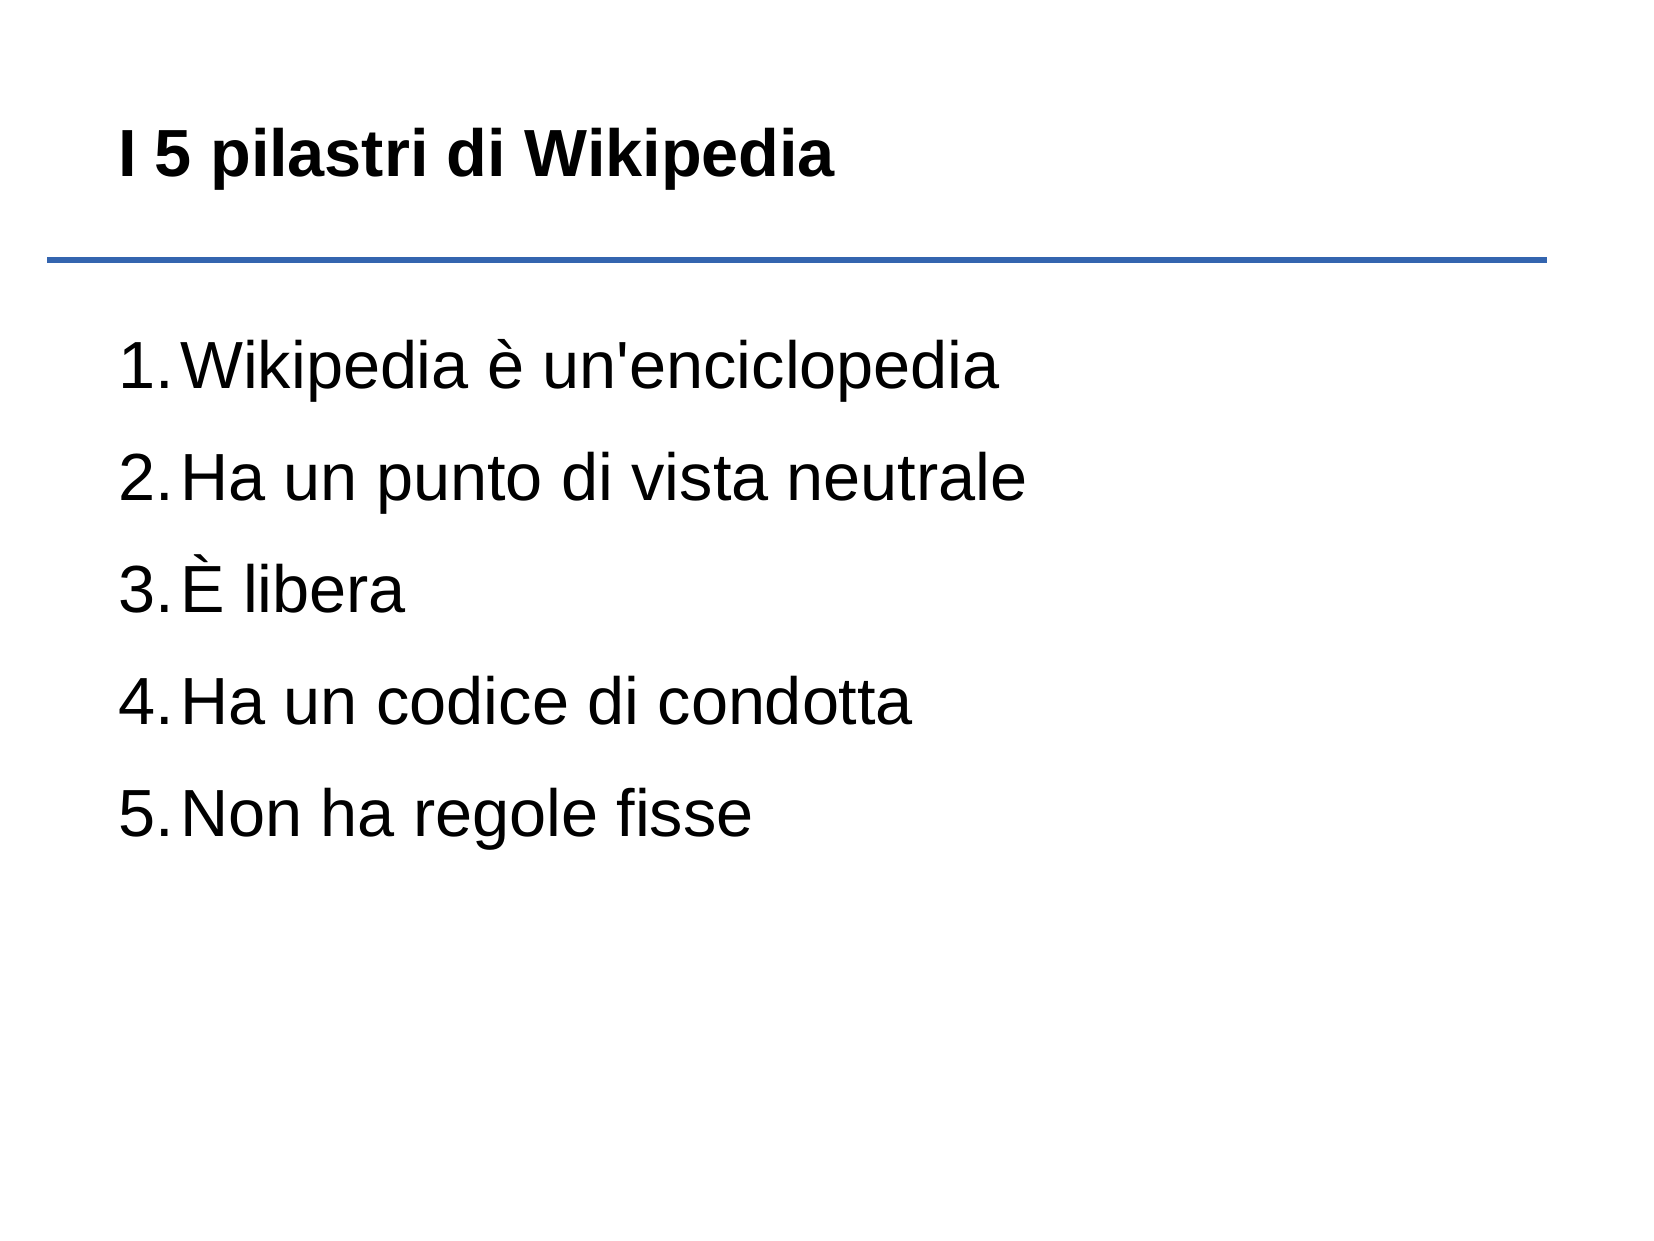

# I 5 pilastri di Wikipedia
Wikipedia è un'enciclopedia
Ha un punto di vista neutrale
È libera
Ha un codice di condotta
Non ha regole fisse